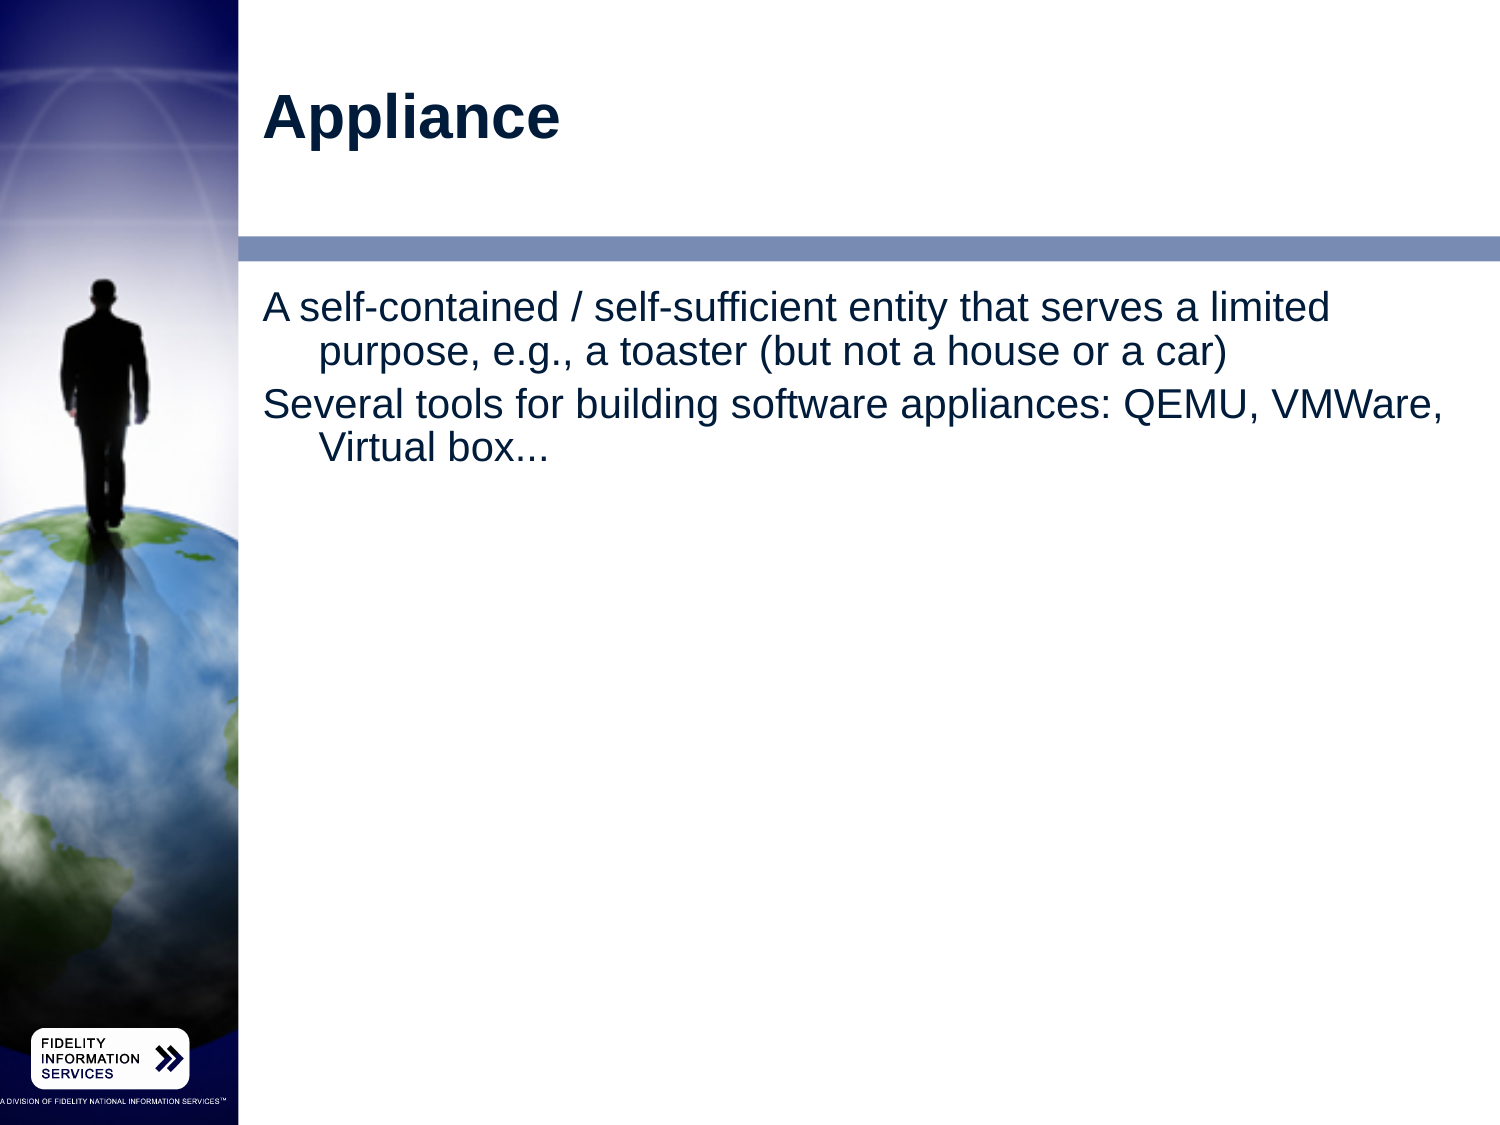

# Appliance
A self-contained / self-sufficient entity that serves a limited purpose, e.g., a toaster (but not a house or a car)
Several tools for building software appliances: QEMU, VMWare, Virtual box...